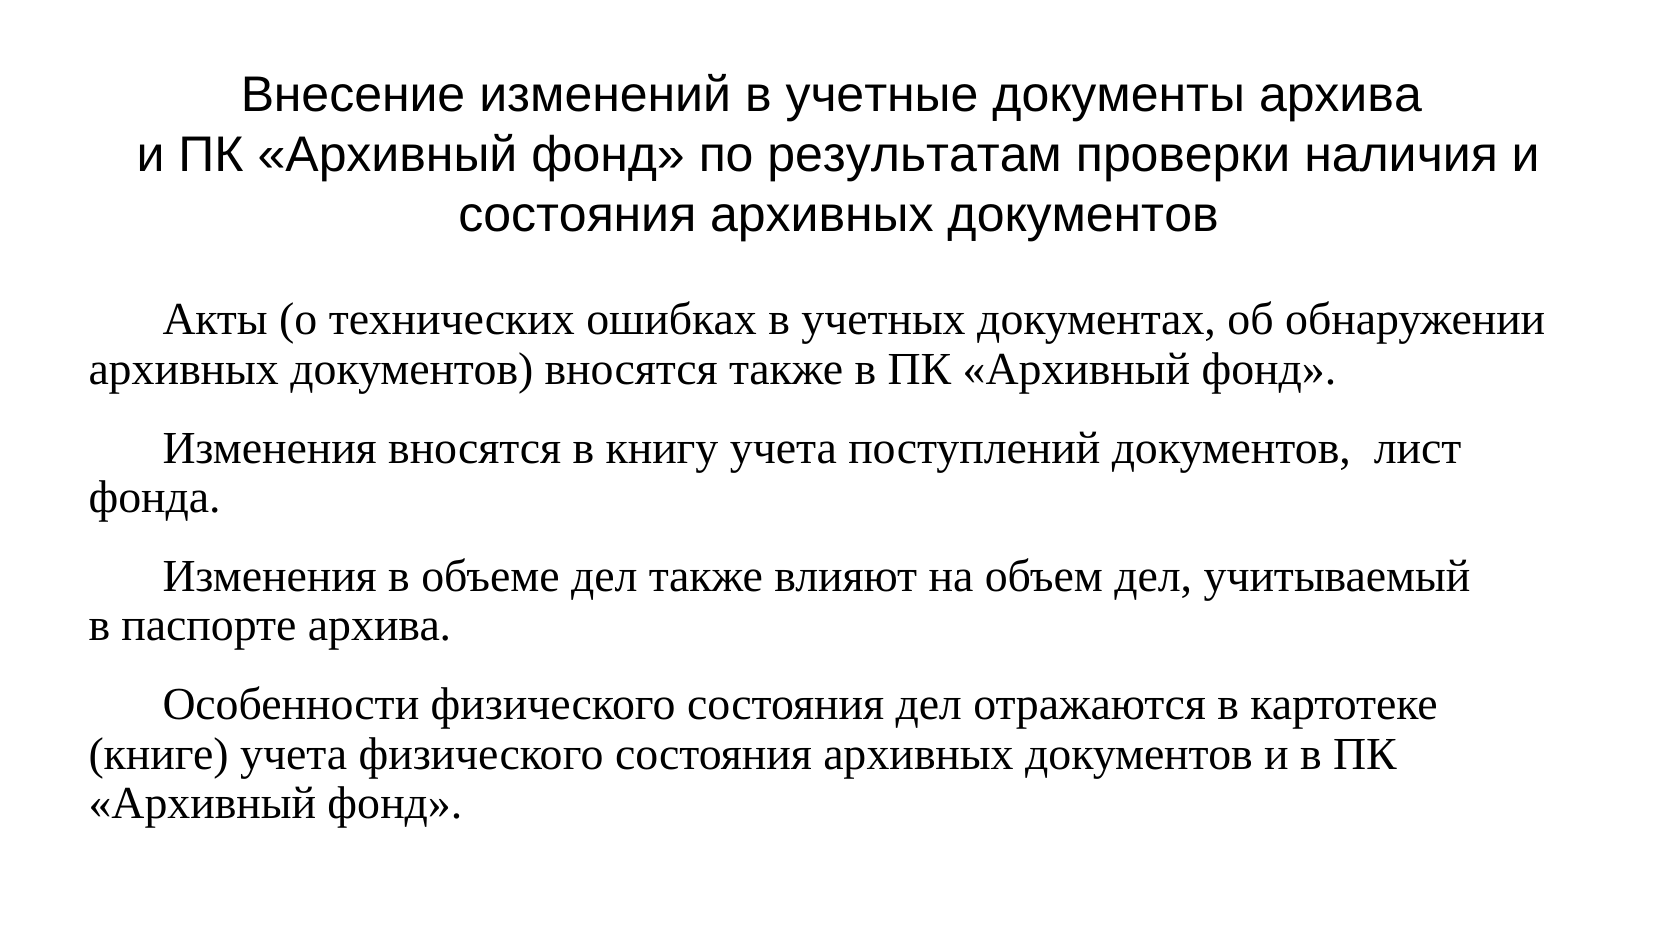

# Внесение изменений в учетные документы архива и ПК «Архивный фонд» по результатам проверки наличия и состояния архивных документов
Акты (о технических ошибках в учетных документах, об обнаружении архивных документов) вносятся также в ПК «Архивный фонд».
Изменения вносятся в книгу учета поступлений документов, лист фонда.
Изменения в объеме дел также влияют на объем дел, учитываемый
в паспорте архива.
Особенности физического состояния дел отражаются в картотеке (книге) учета физического состояния архивных документов и в ПК «Архивный фонд».